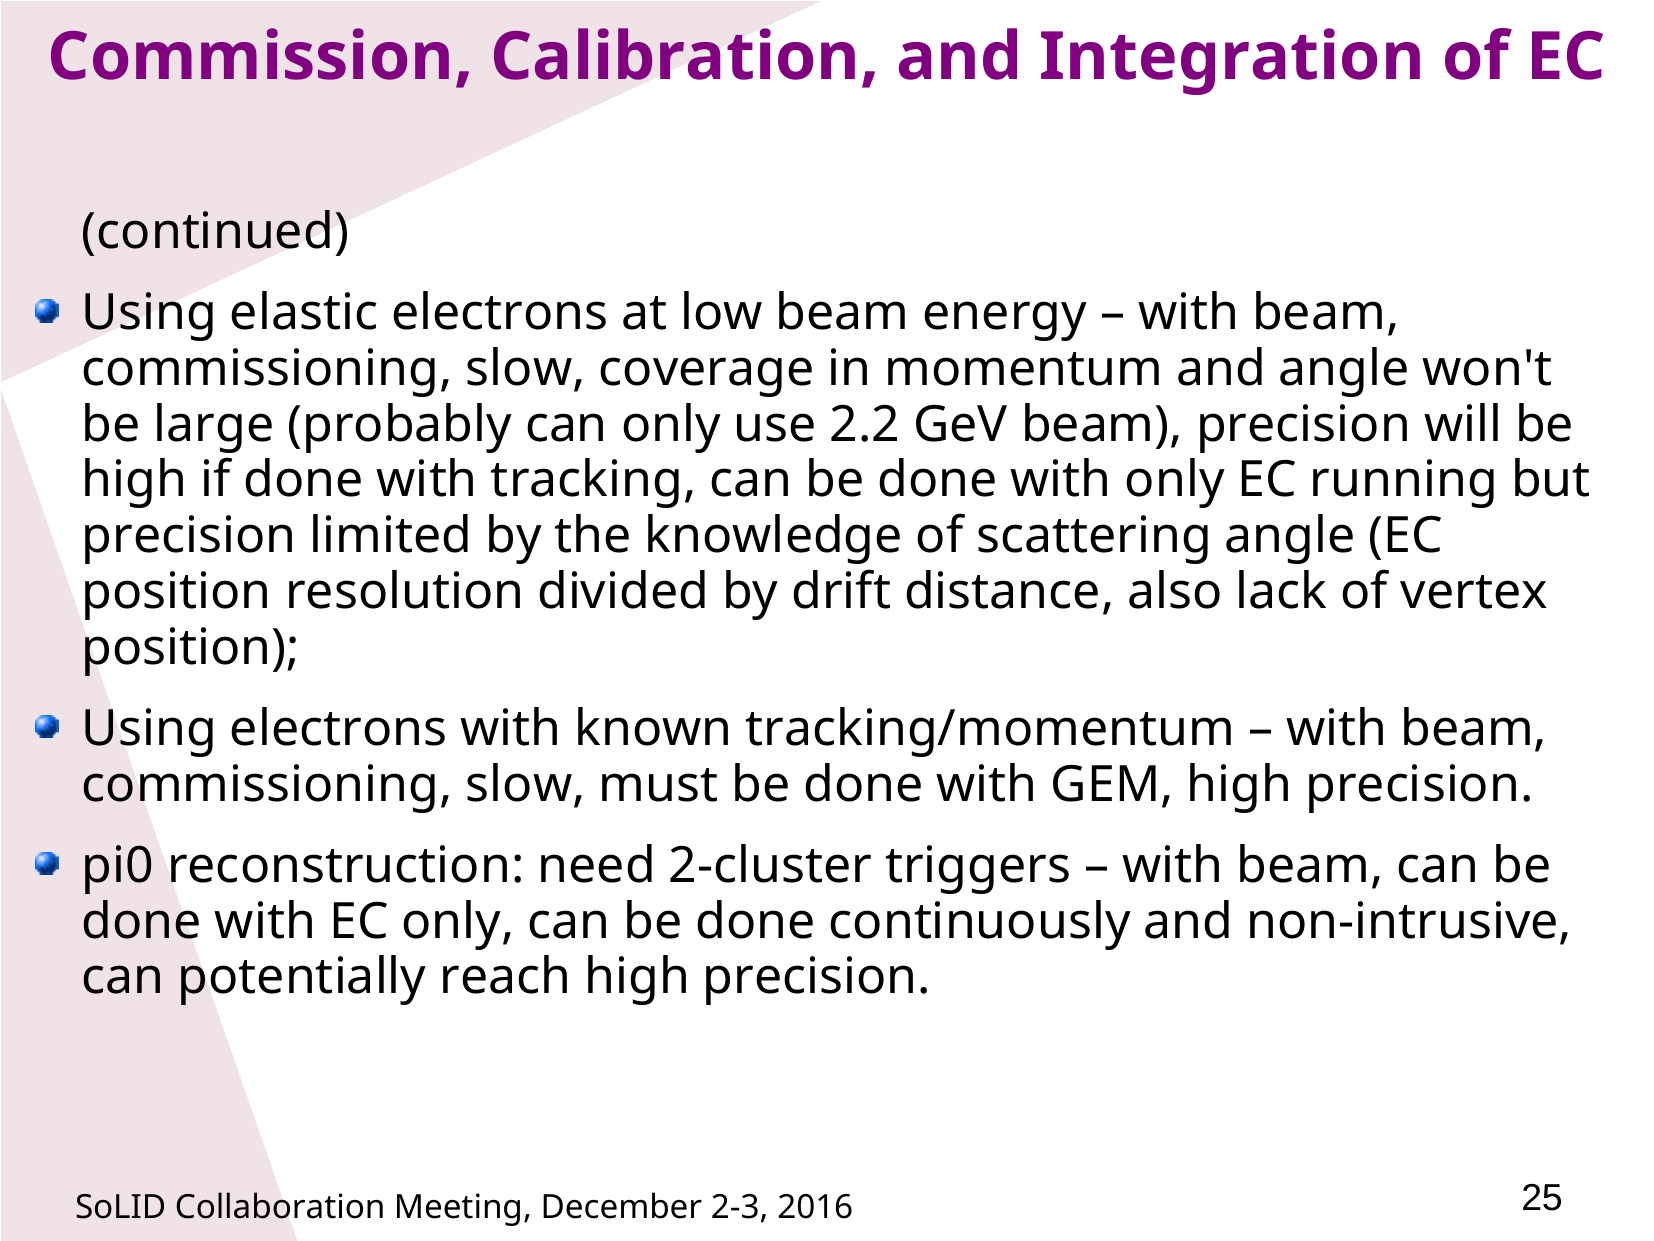

# Commission, Calibration, and Integration of EC
(continued)
Using elastic electrons at low beam energy – with beam, commissioning, slow, coverage in momentum and angle won't be large (probably can only use 2.2 GeV beam), precision will be high if done with tracking, can be done with only EC running but precision limited by the knowledge of scattering angle (EC position resolution divided by drift distance, also lack of vertex position);
Using electrons with known tracking/momentum – with beam, commissioning, slow, must be done with GEM, high precision.
pi0 reconstruction: need 2-cluster triggers – with beam, can be done with EC only, can be done continuously and non-intrusive, can potentially reach high precision.
25